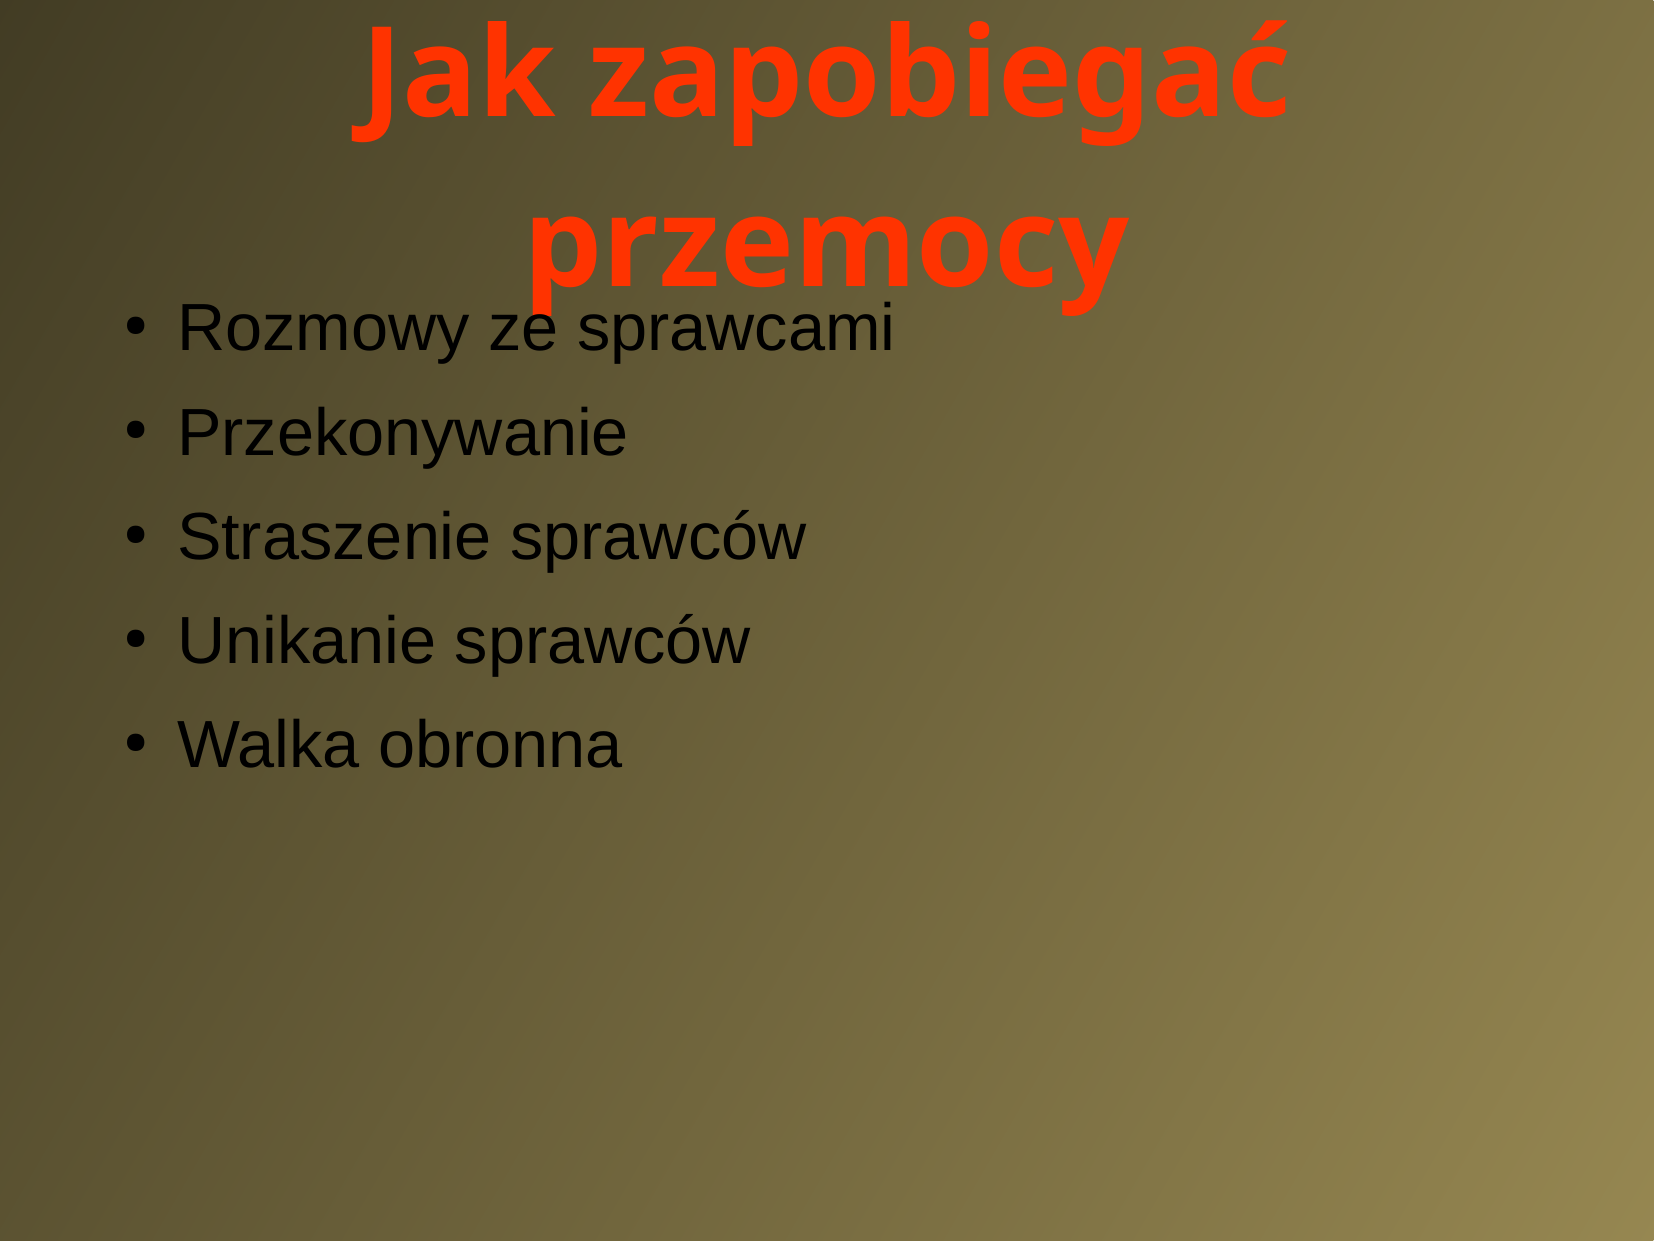

# Jak zapobiegać przemocy
Rozmowy ze sprawcami
Przekonywanie
Straszenie sprawców
Unikanie sprawców
Walka obronna